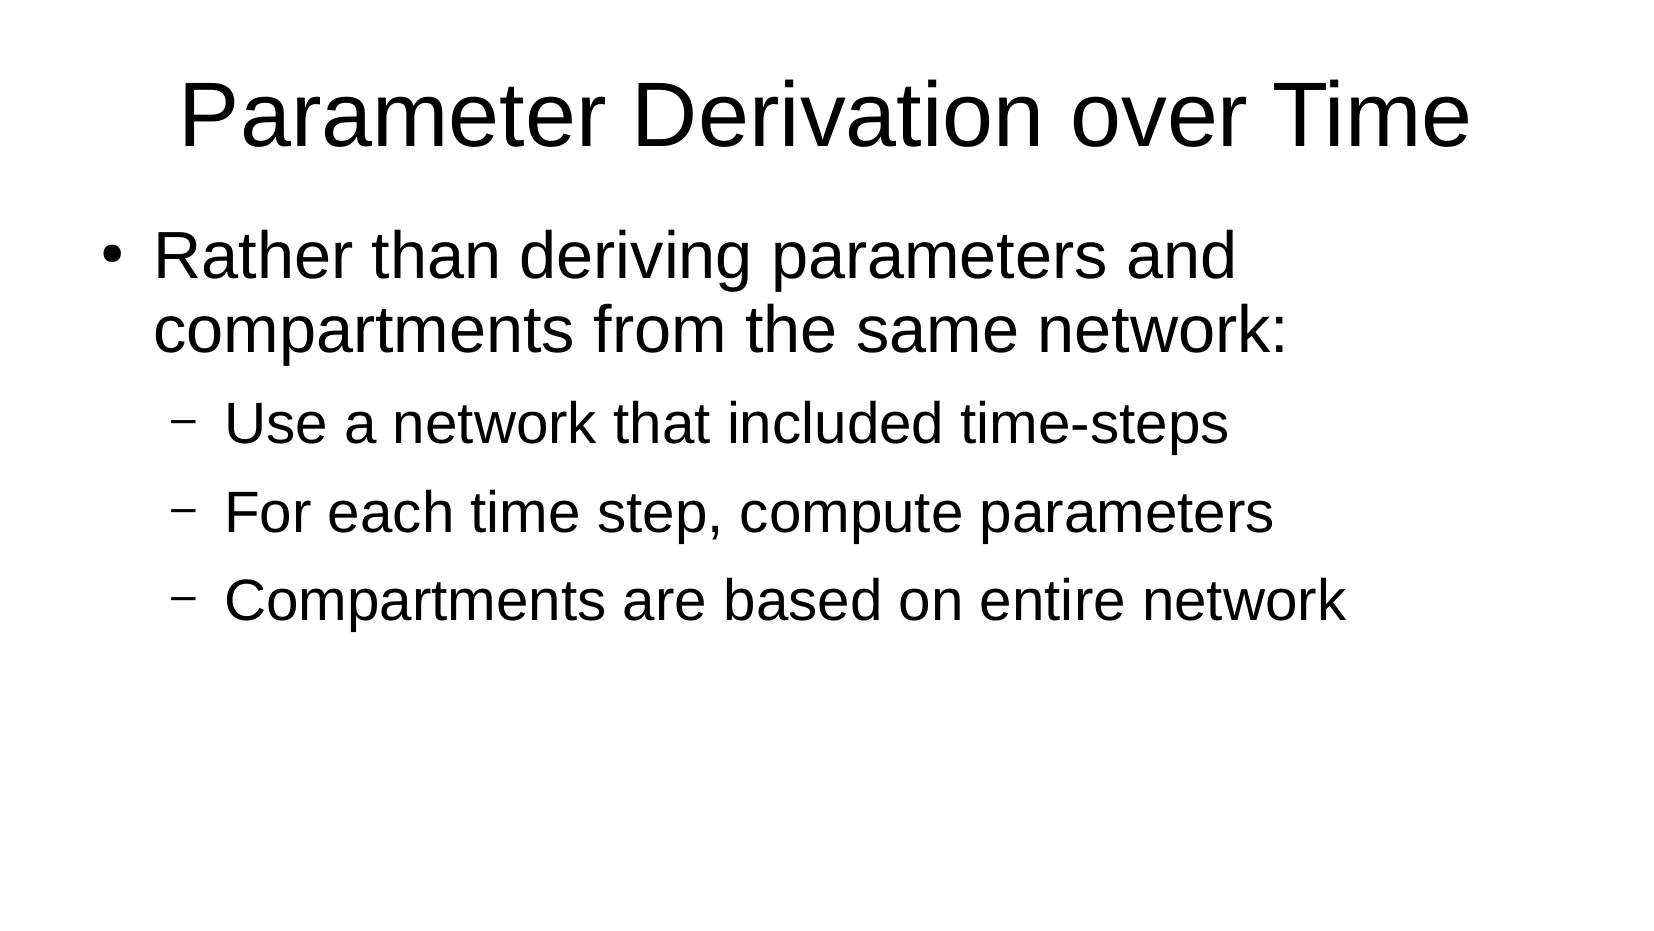

# Parameter Derivation over Time
Rather than deriving parameters and compartments from the same network:
Use a network that included time-steps
For each time step, compute parameters
Compartments are based on entire network